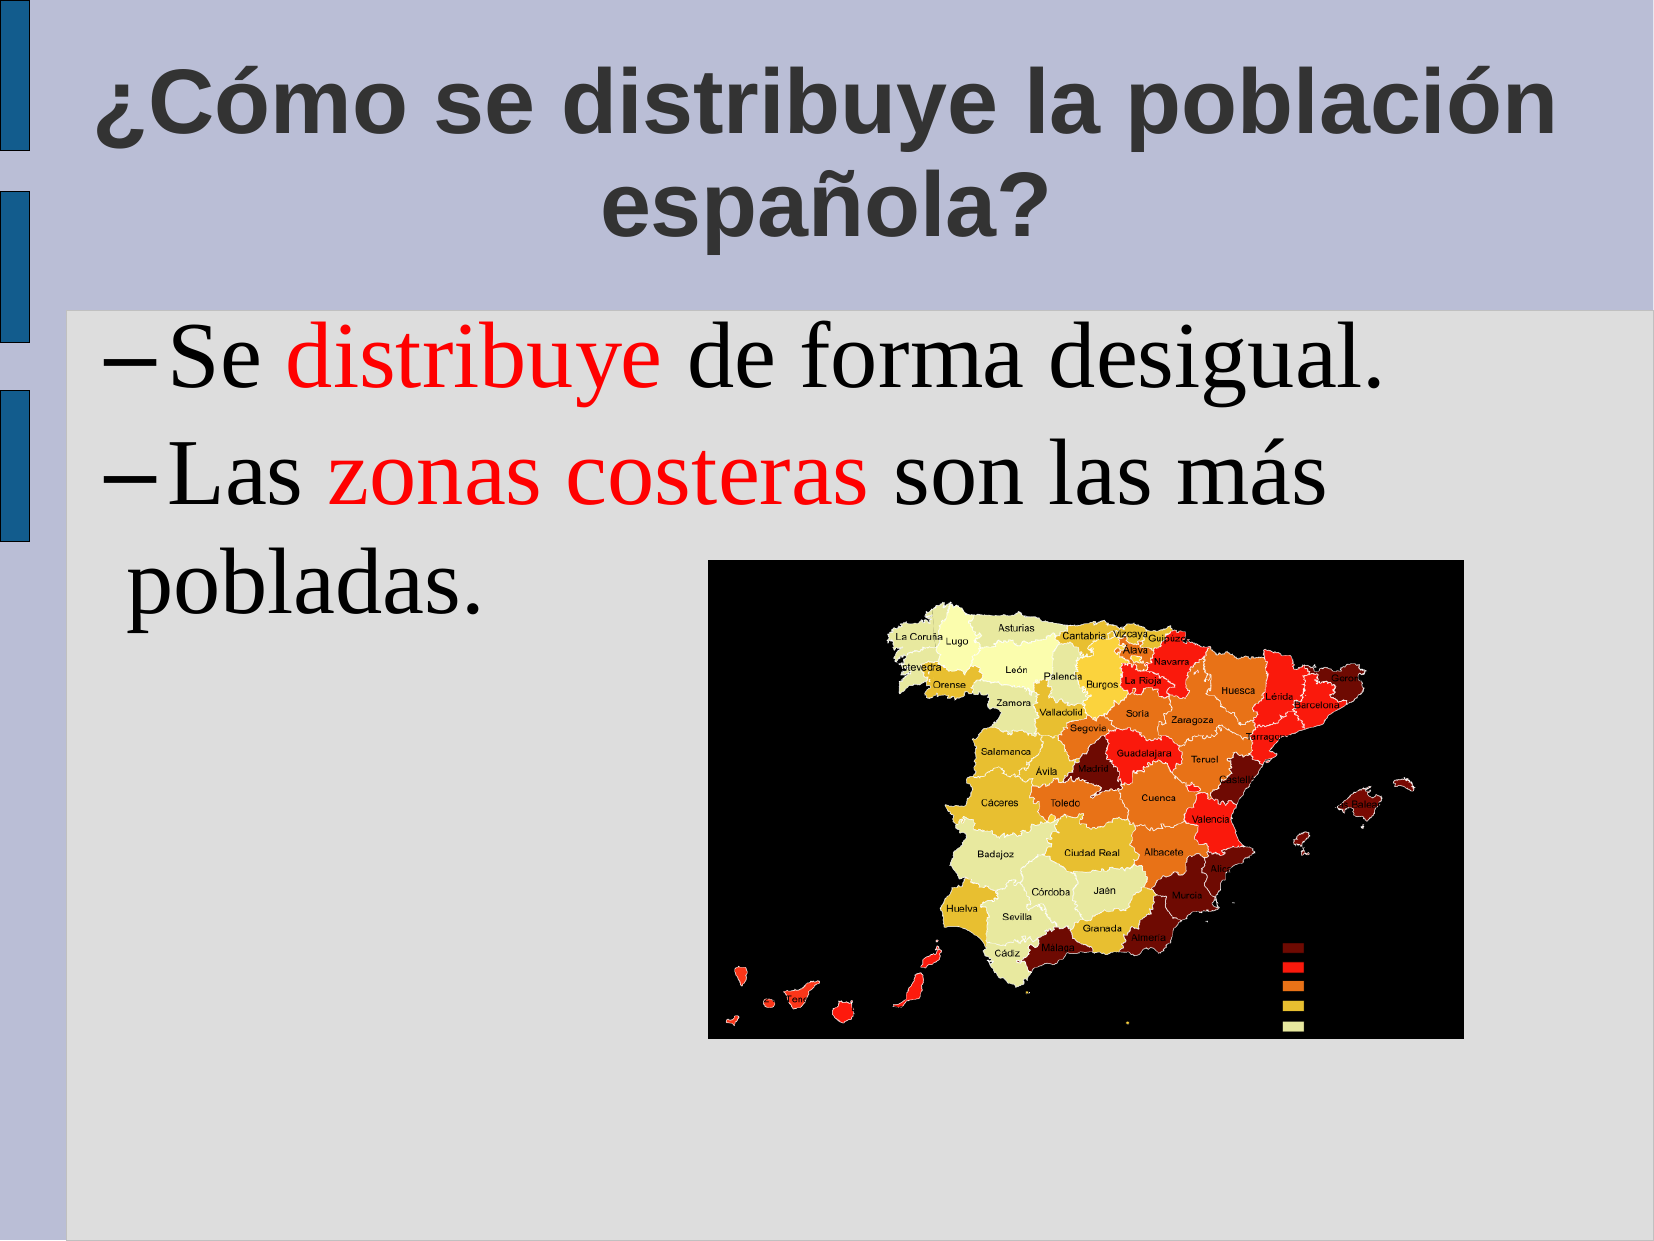

# ¿Cómo se distribuye la población española?